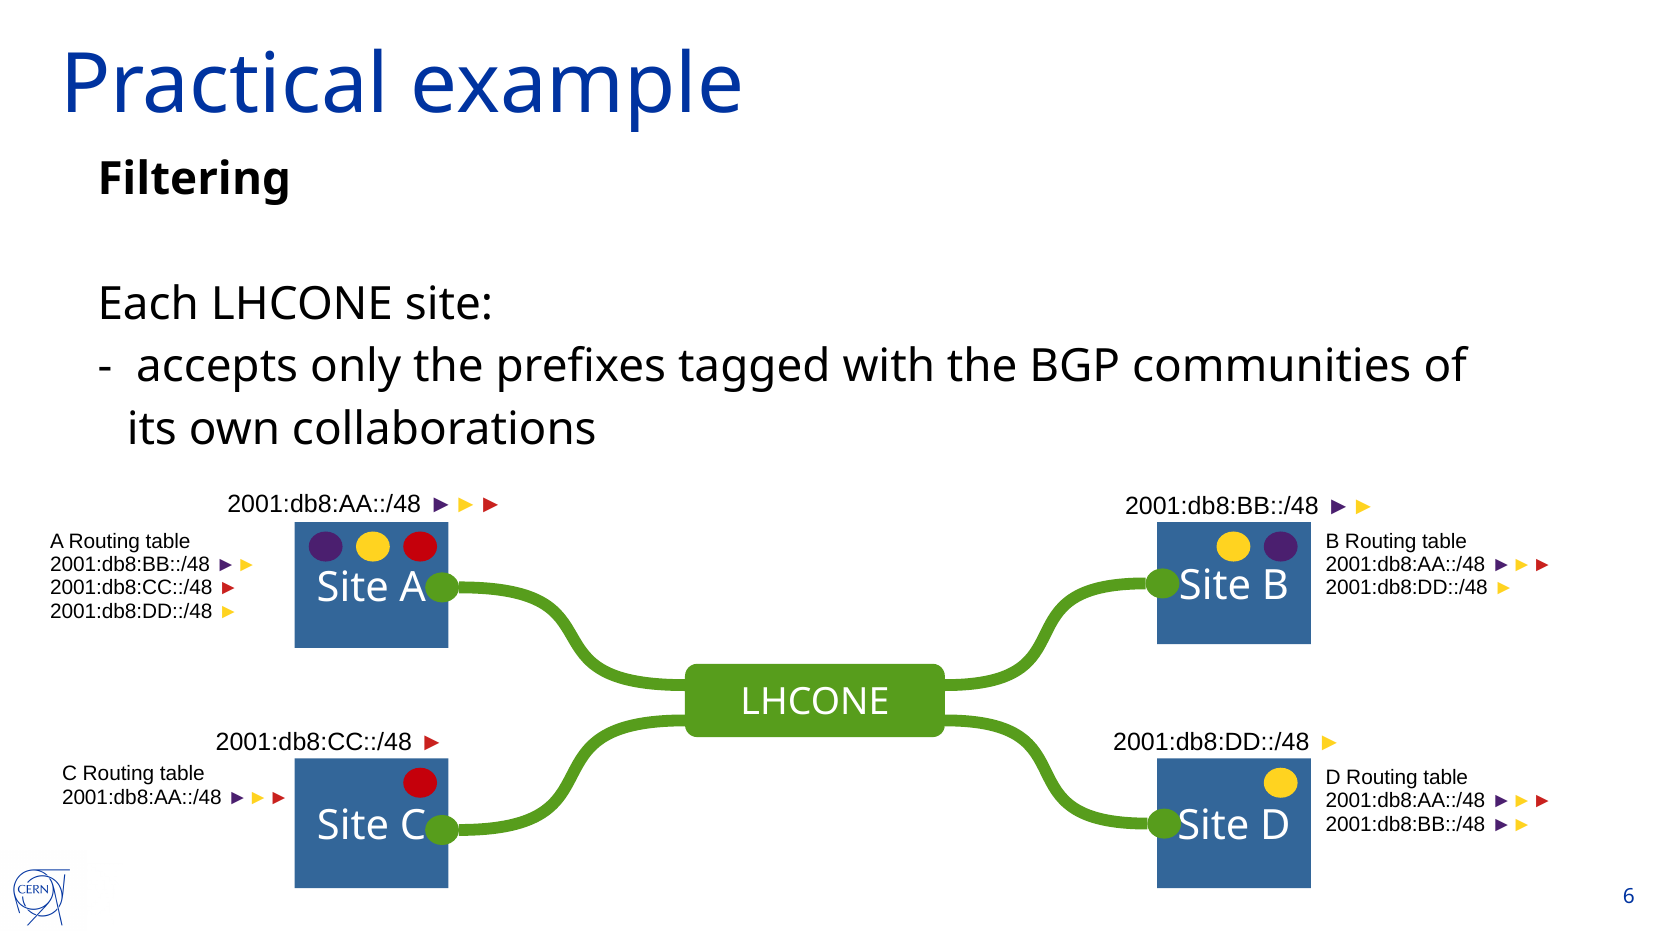

# Practical example
Filtering
Each LHCONE site:
- accepts only the prefixes tagged with the BGP communities of its own collaborations
2001:db8:AA::/48 ►►►
2001:db8:BB::/48 ►►
A Routing table
2001:db8:BB::/48 ►►
2001:db8:CC::/48 ►
2001:db8:DD::/48 ►
Site A
Site B
B Routing table
2001:db8:AA::/48 ►►►
2001:db8:DD::/48 ►
LHCONE
2001:db8:CC::/48 ►
2001:db8:DD::/48 ►
C Routing table
2001:db8:AA::/48 ►►►
Site C
Site D
D Routing table
2001:db8:AA::/48 ►►►
2001:db8:BB::/48 ►►